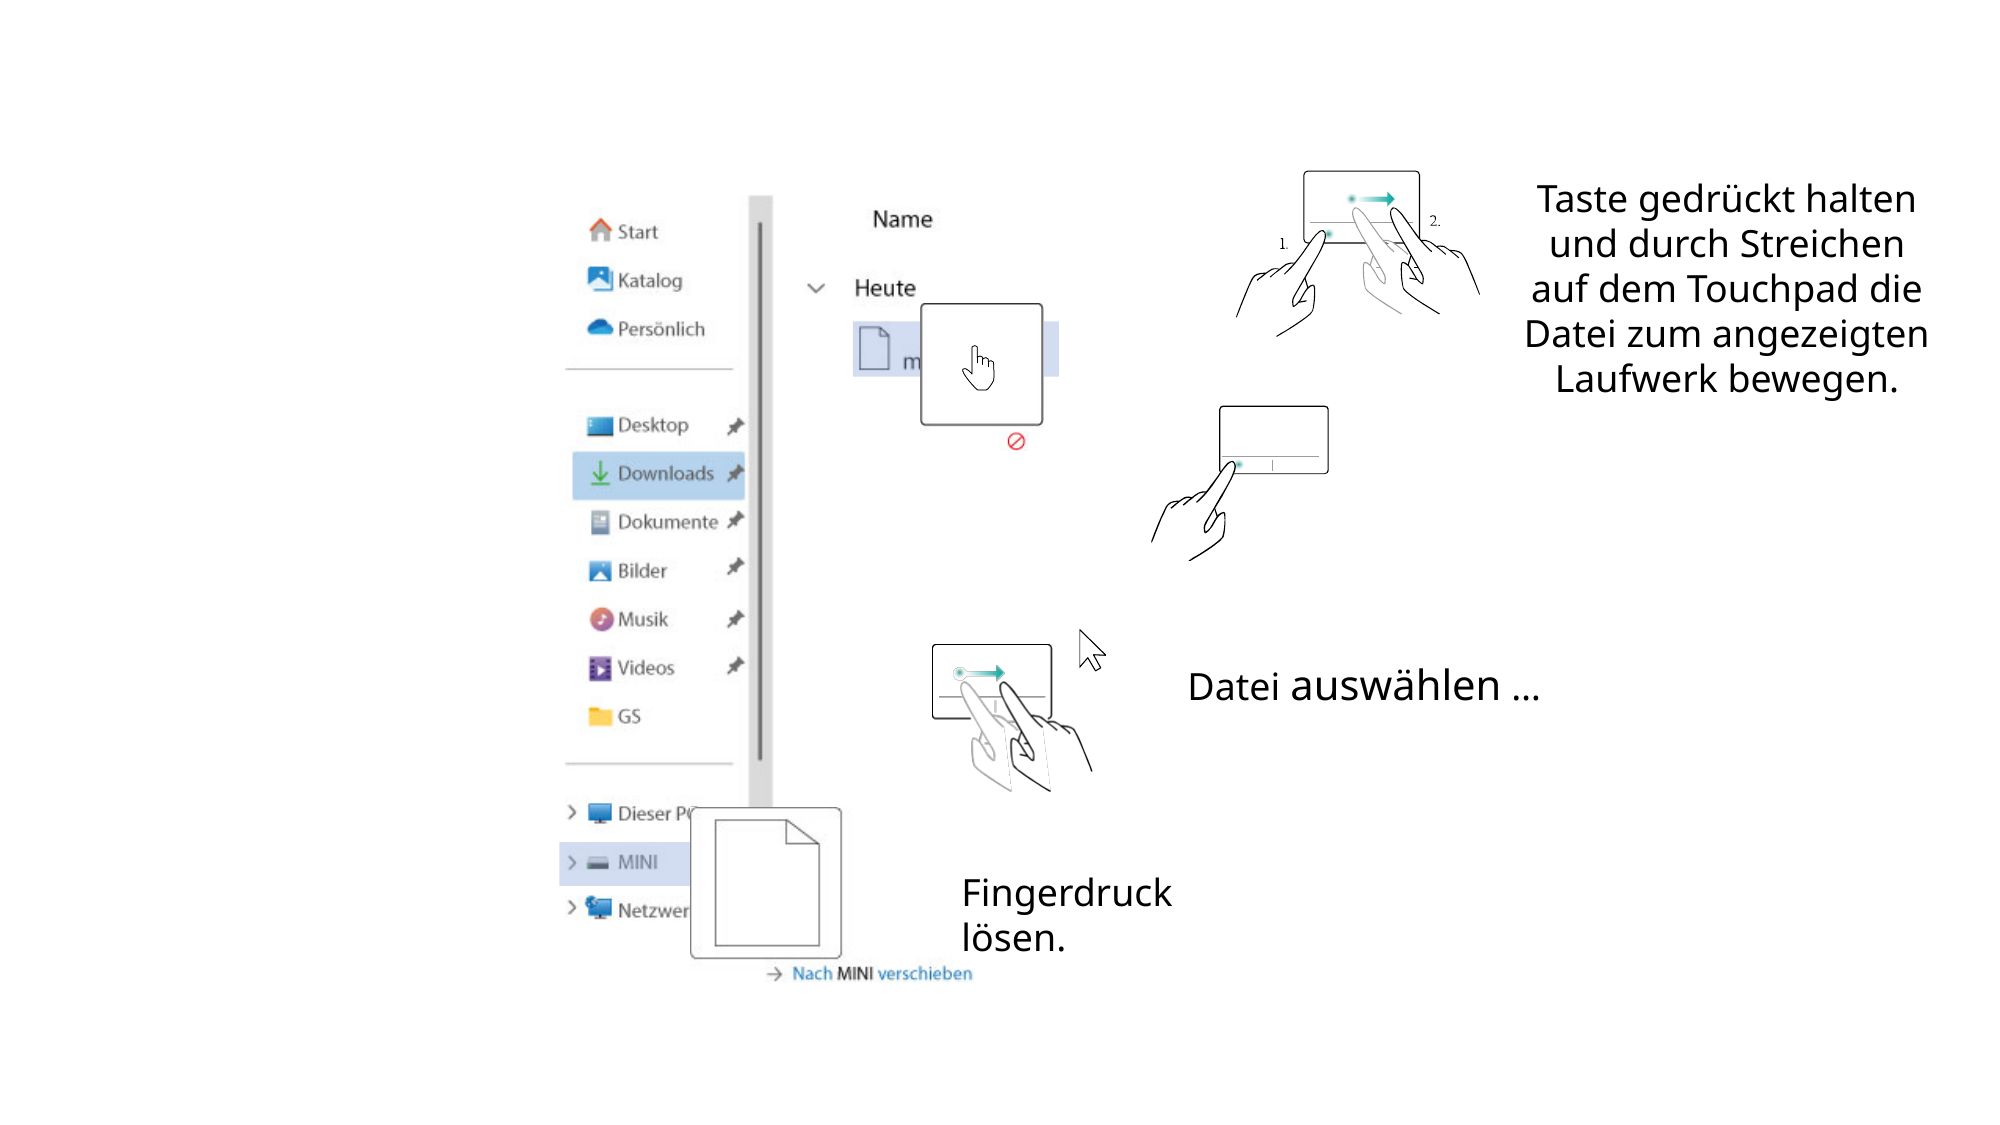

Taste gedrückt halten
und durch Streichen
auf dem Touchpad die
Datei zum angezeigten
Laufwerk bewegen.
Datei auswählen …
Fingerdruck lösen.